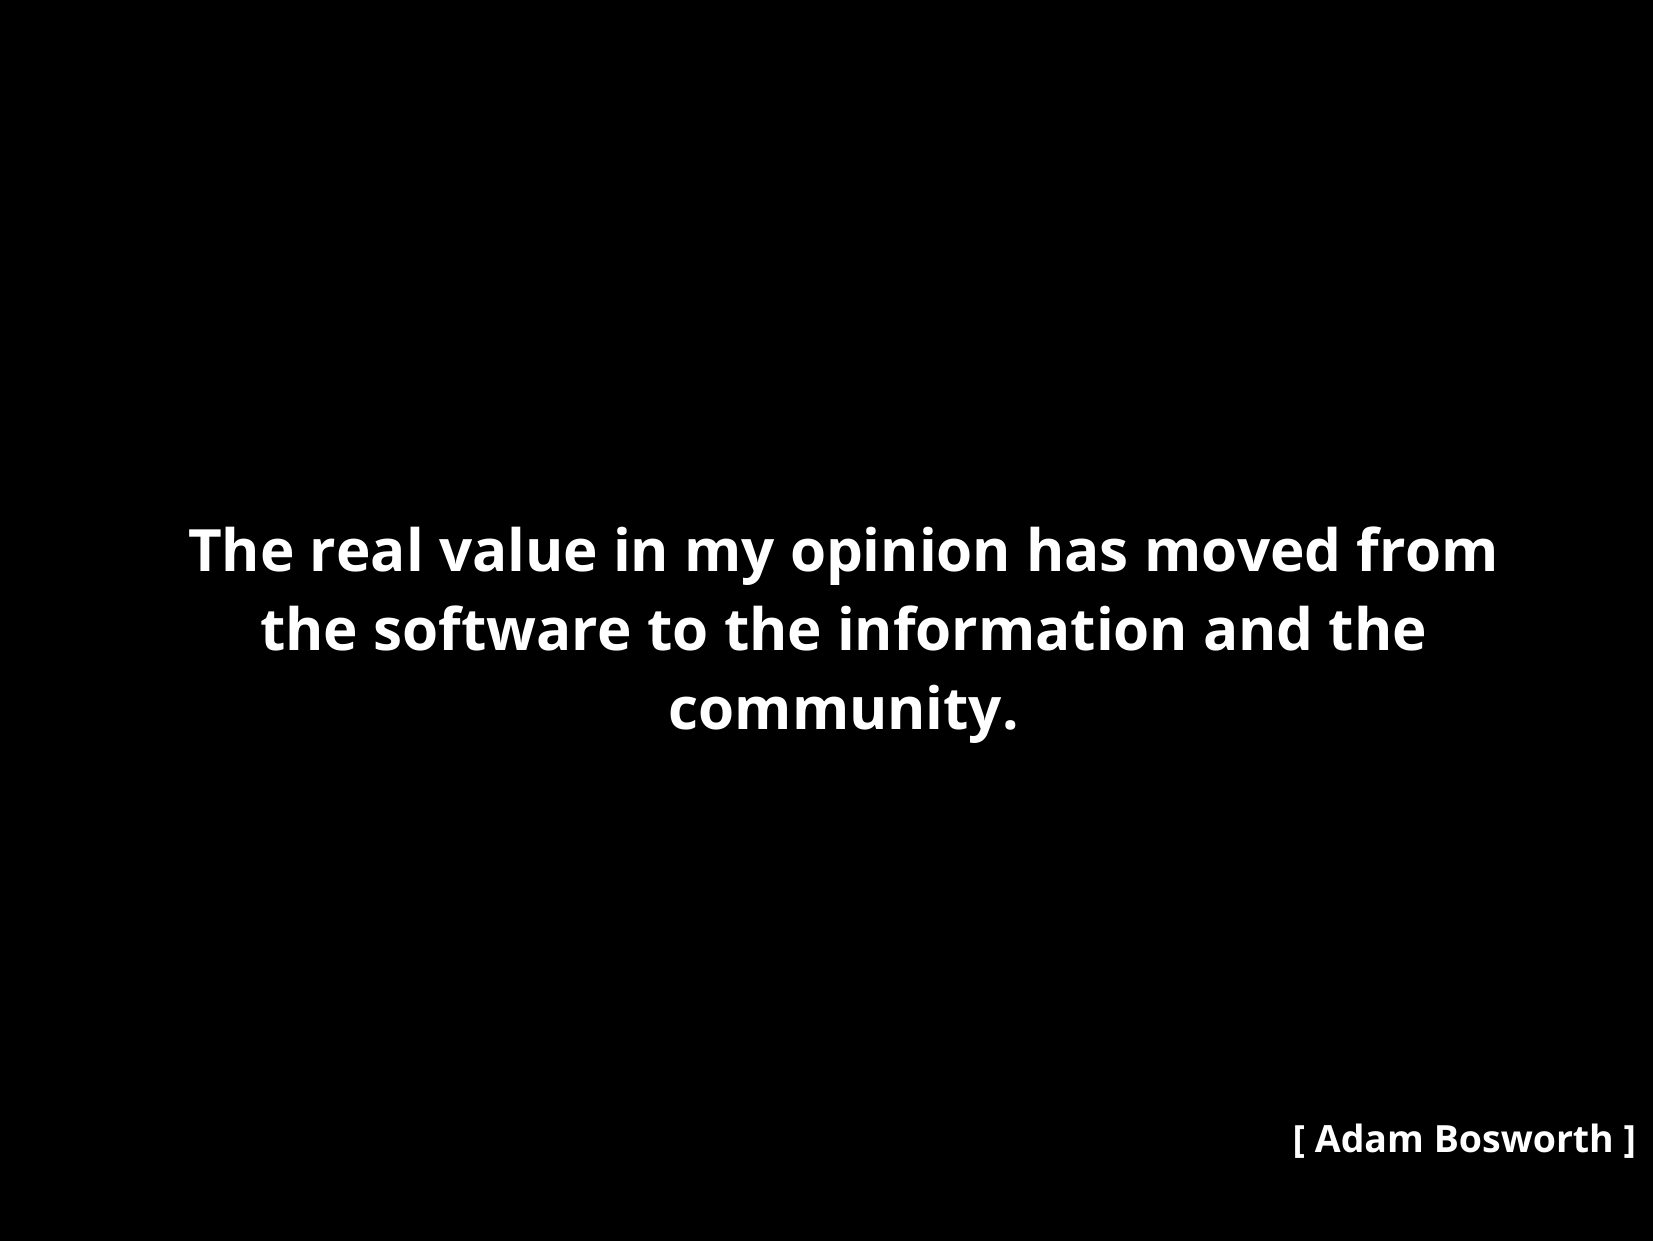

The real value in my opinion has moved from the software to the information and the community.
[ Adam Bosworth ]